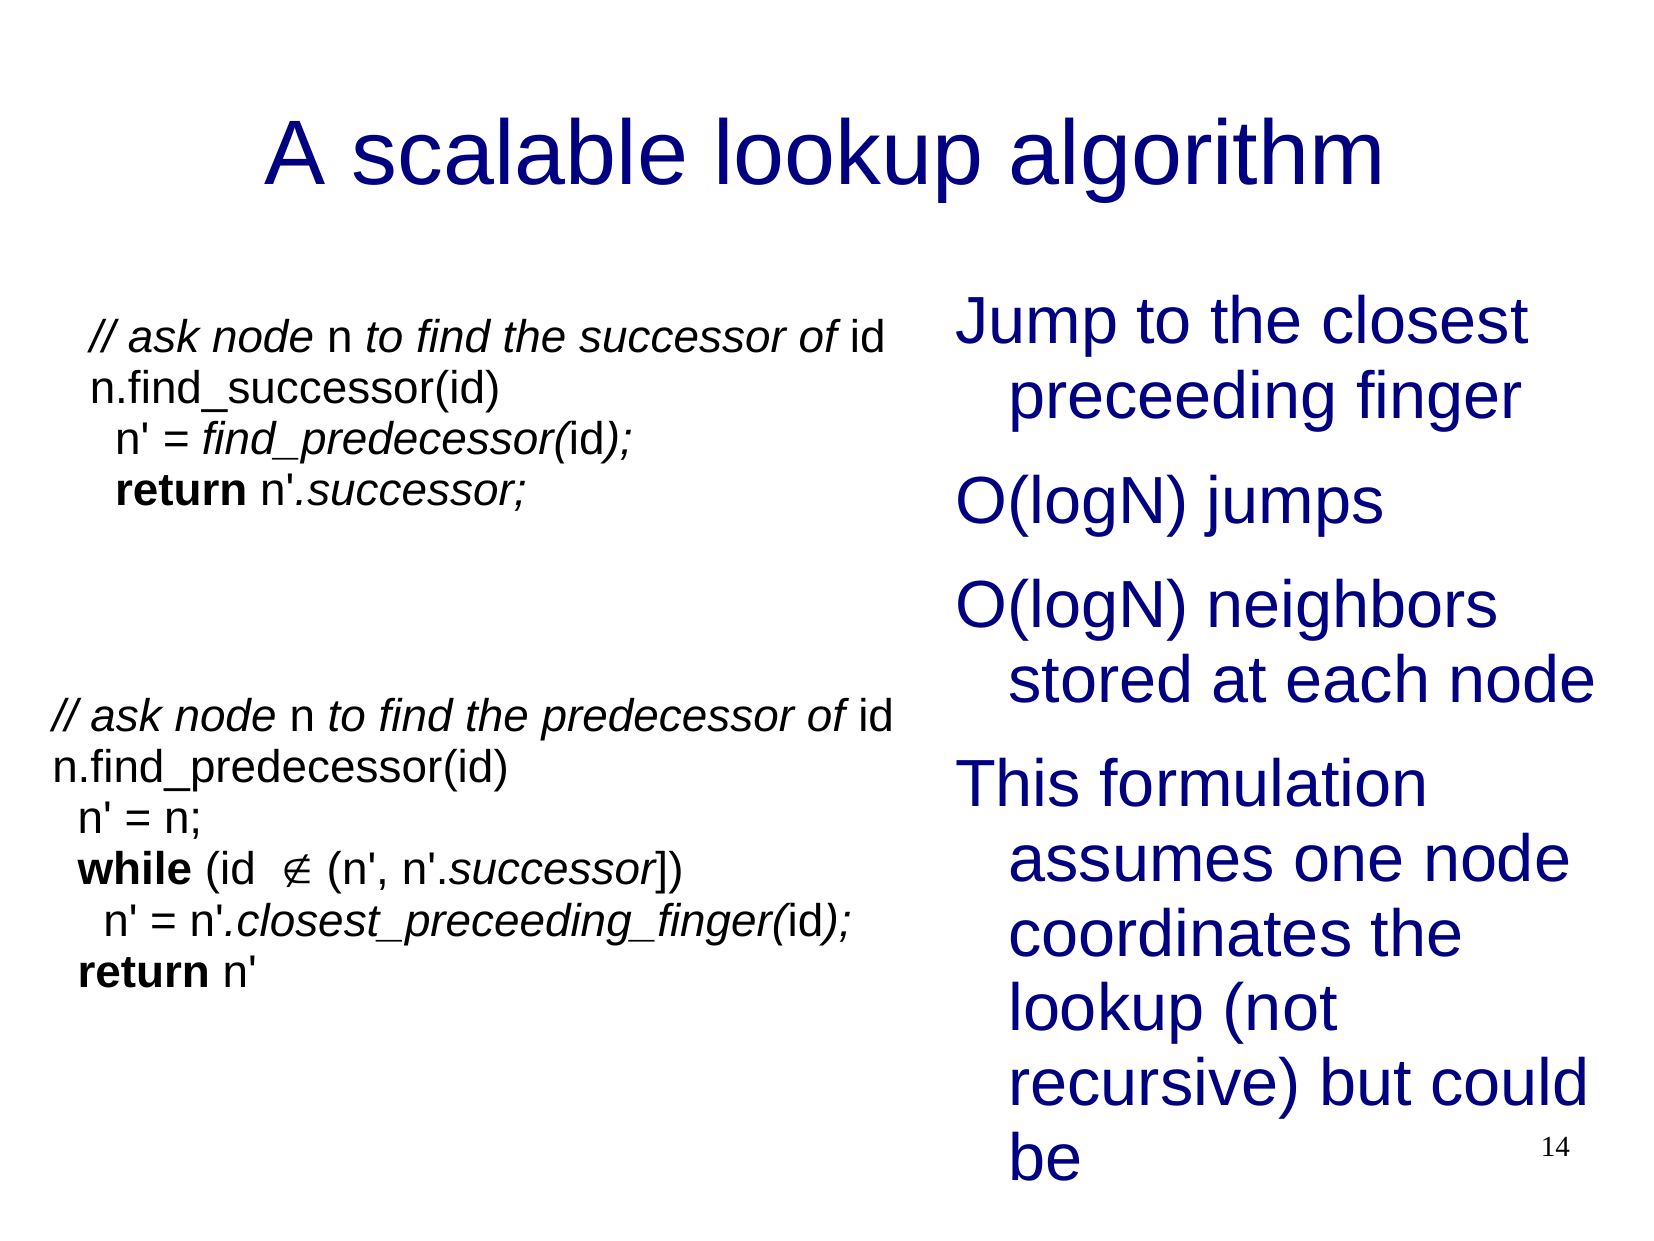

# A scalable lookup algorithm
Jump to the closest preceeding finger
O(logN) jumps
O(logN) neighbors stored at each node
This formulation assumes one node coordinates the lookup (not recursive) but could be
// ask node n to find the successor of id
n.find_successor(id)
 n' = find_predecessor(id);
 return n'.successor;
// ask node n to find the predecessor of id
n.find_predecessor(id)
 n' = n;
 while (id  (n', n'.successor])
 n' = n'.closest_preceeding_finger(id);
 return n'
14